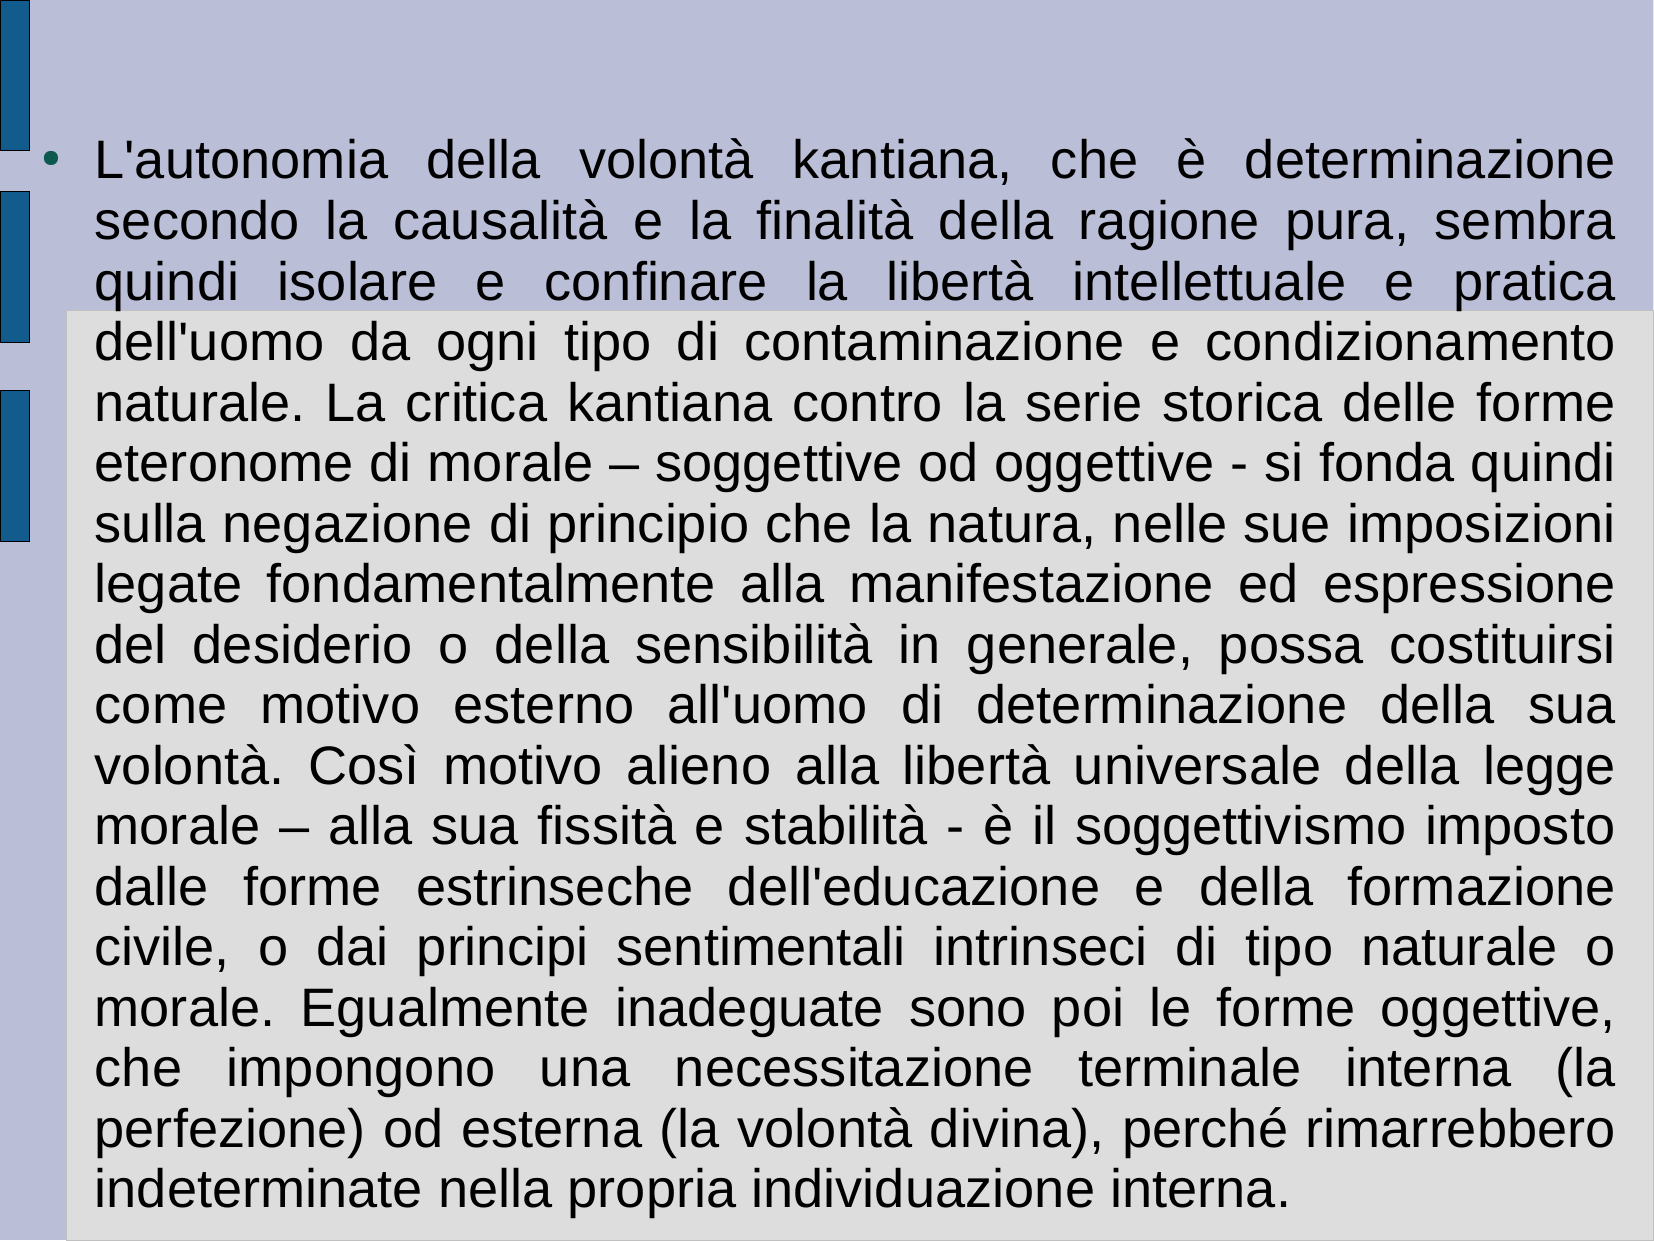

#
L'autonomia della volontà kantiana, che è determinazione secondo la causalità e la finalità della ragione pura, sembra quindi isolare e confinare la libertà intellettuale e pratica dell'uomo da ogni tipo di contaminazione e condizionamento naturale. La critica kantiana contro la serie storica delle forme eteronome di morale – soggettive od oggettive - si fonda quindi sulla negazione di principio che la natura, nelle sue imposizioni legate fondamentalmente alla manifestazione ed espressione del desiderio o della sensibilità in generale, possa costituirsi come motivo esterno all'uomo di determinazione della sua volontà. Così motivo alieno alla libertà universale della legge morale – alla sua fissità e stabilità - è il soggettivismo imposto dalle forme estrinseche dell'educazione e della formazione civile, o dai principi sentimentali intrinseci di tipo naturale o morale. Egualmente inadeguate sono poi le forme oggettive, che impongono una necessitazione terminale interna (la perfezione) od esterna (la volontà divina), perché rimarrebbero indeterminate nella propria individuazione interna.